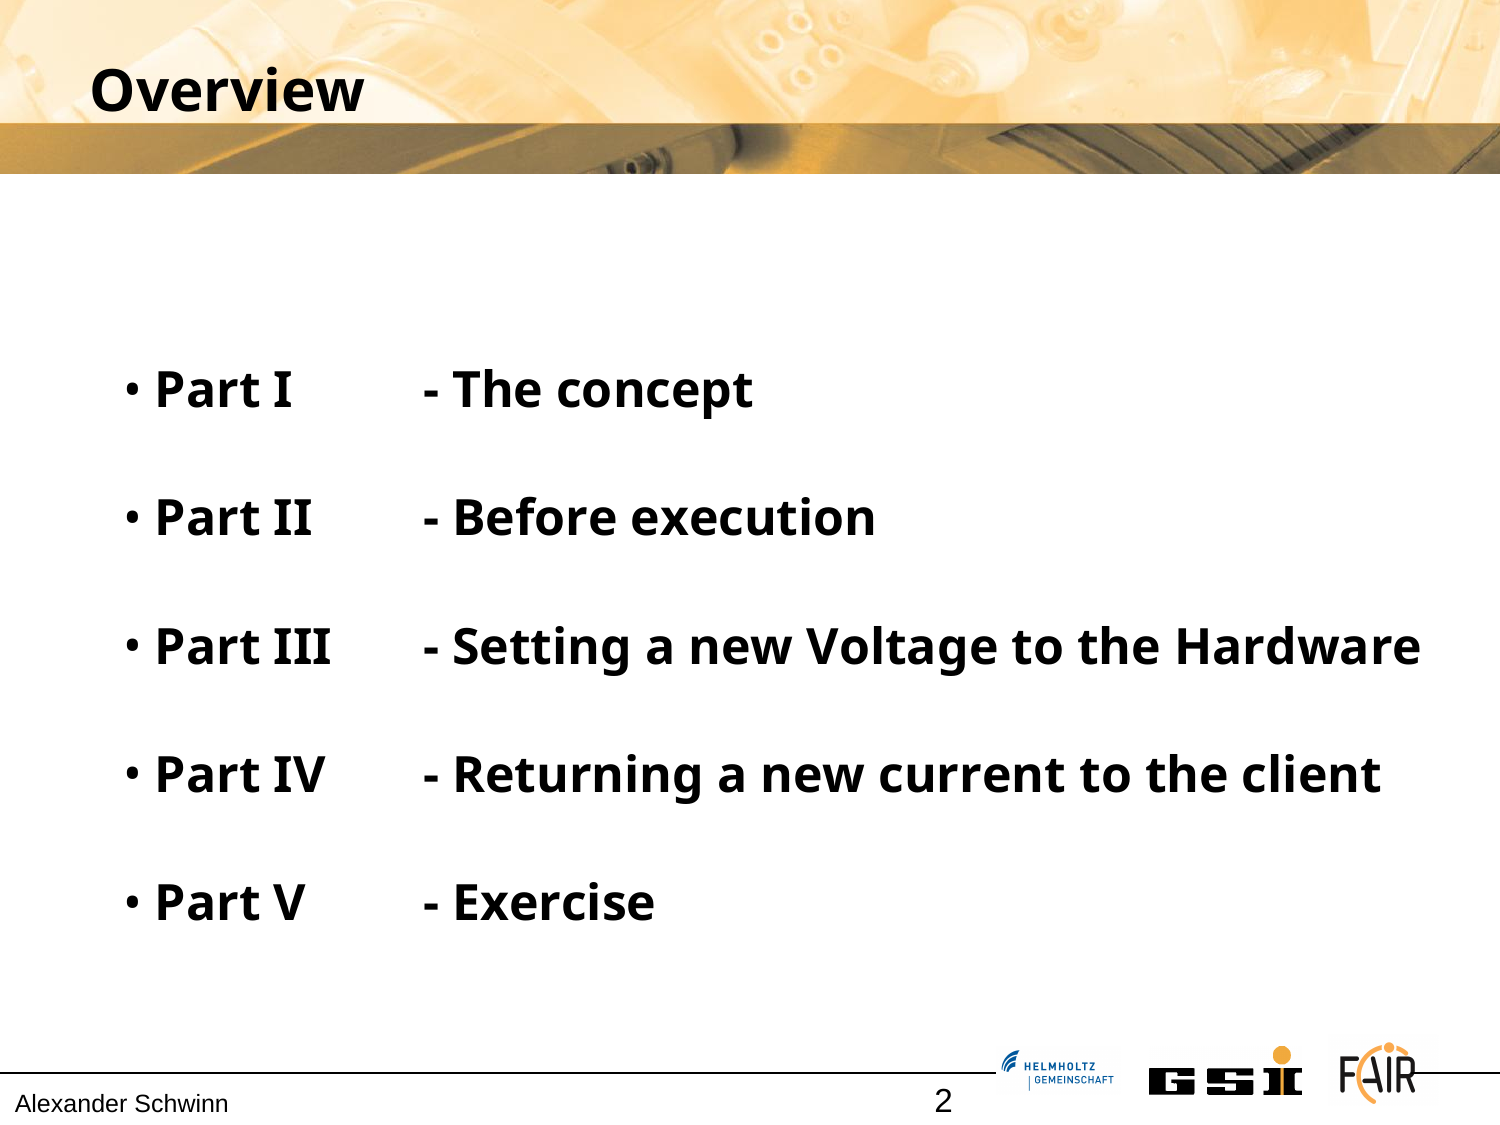

# Overview
 Part I	- The concept
 Part II	- Before execution
 Part III	- Setting a new Voltage to the Hardware
 Part IV	- Returning a new current to the client
 Part V	- Exercise
2